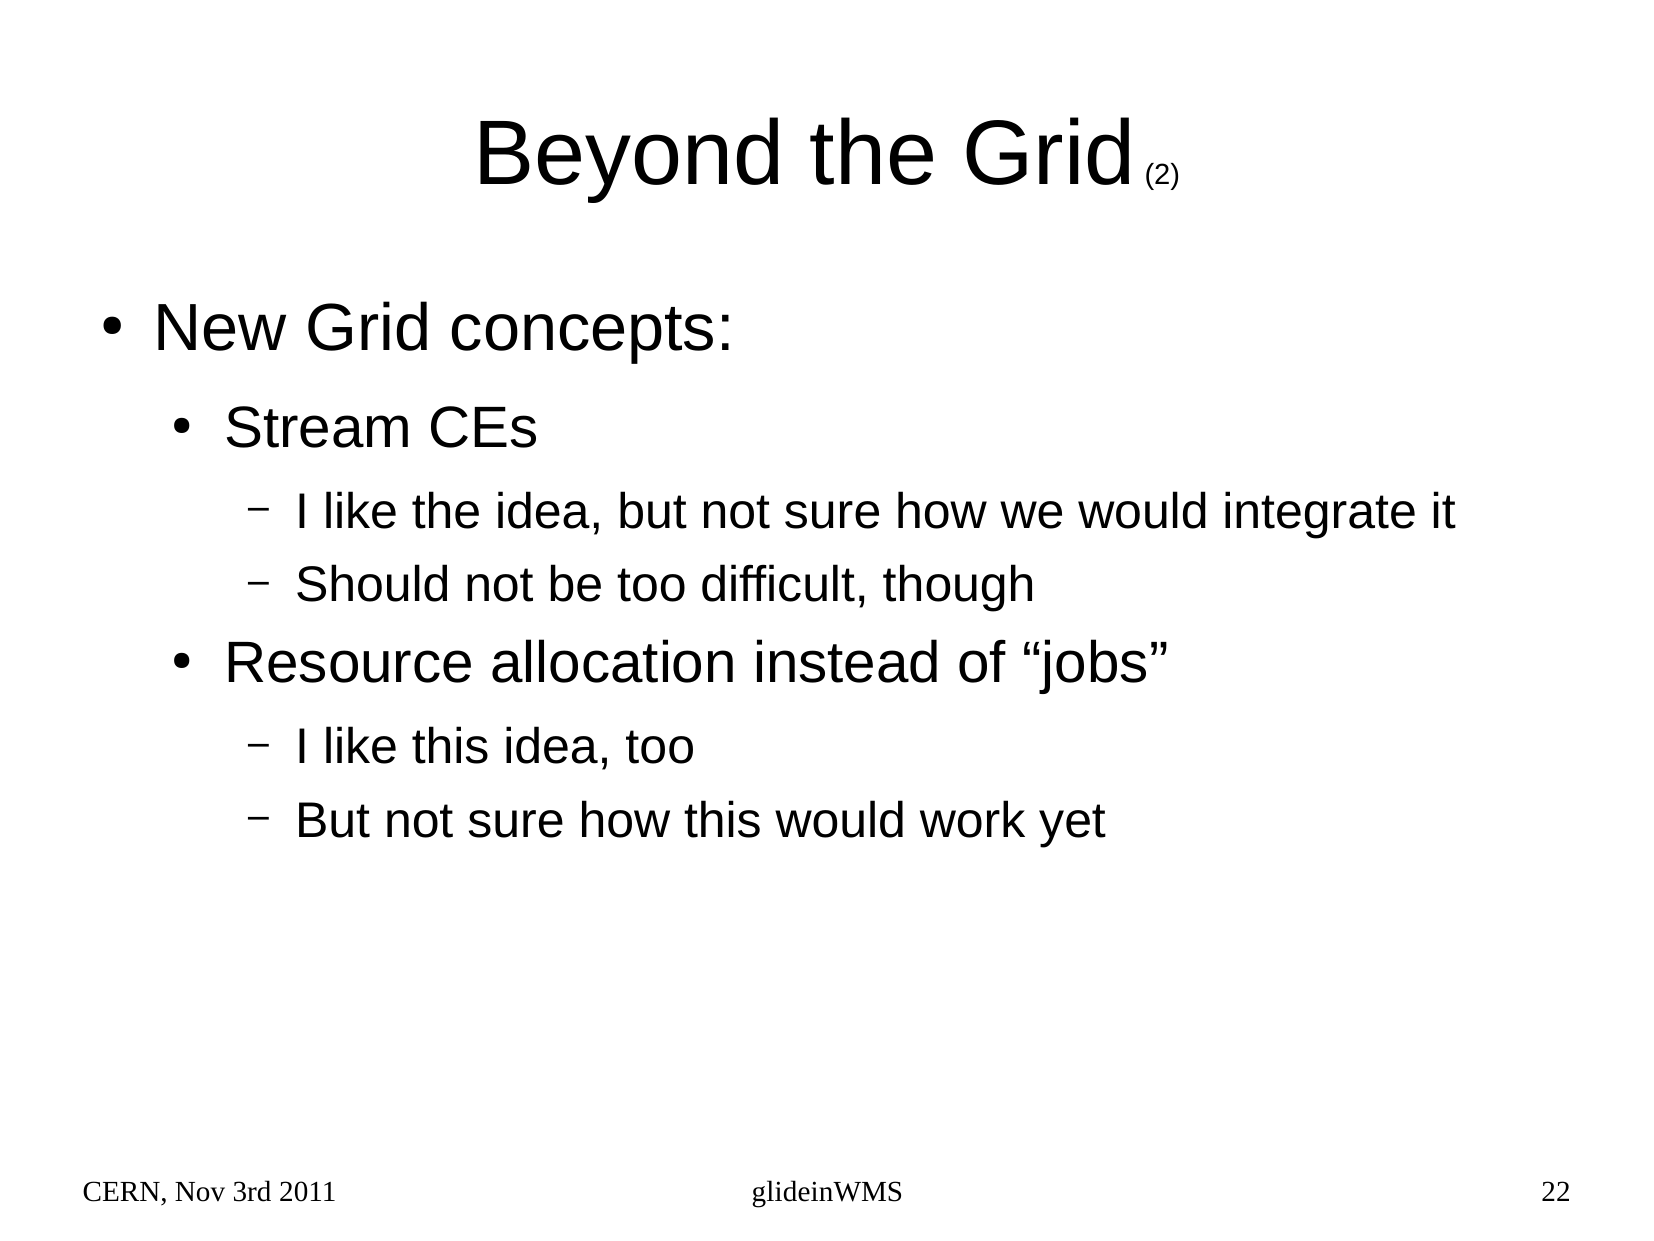

# Beyond the Grid (2)
New Grid concepts:
Stream CEs
I like the idea, but not sure how we would integrate it
Should not be too difficult, though
Resource allocation instead of “jobs”
I like this idea, too
But not sure how this would work yet
CERN, Nov 3rd 2011
glideinWMS
22